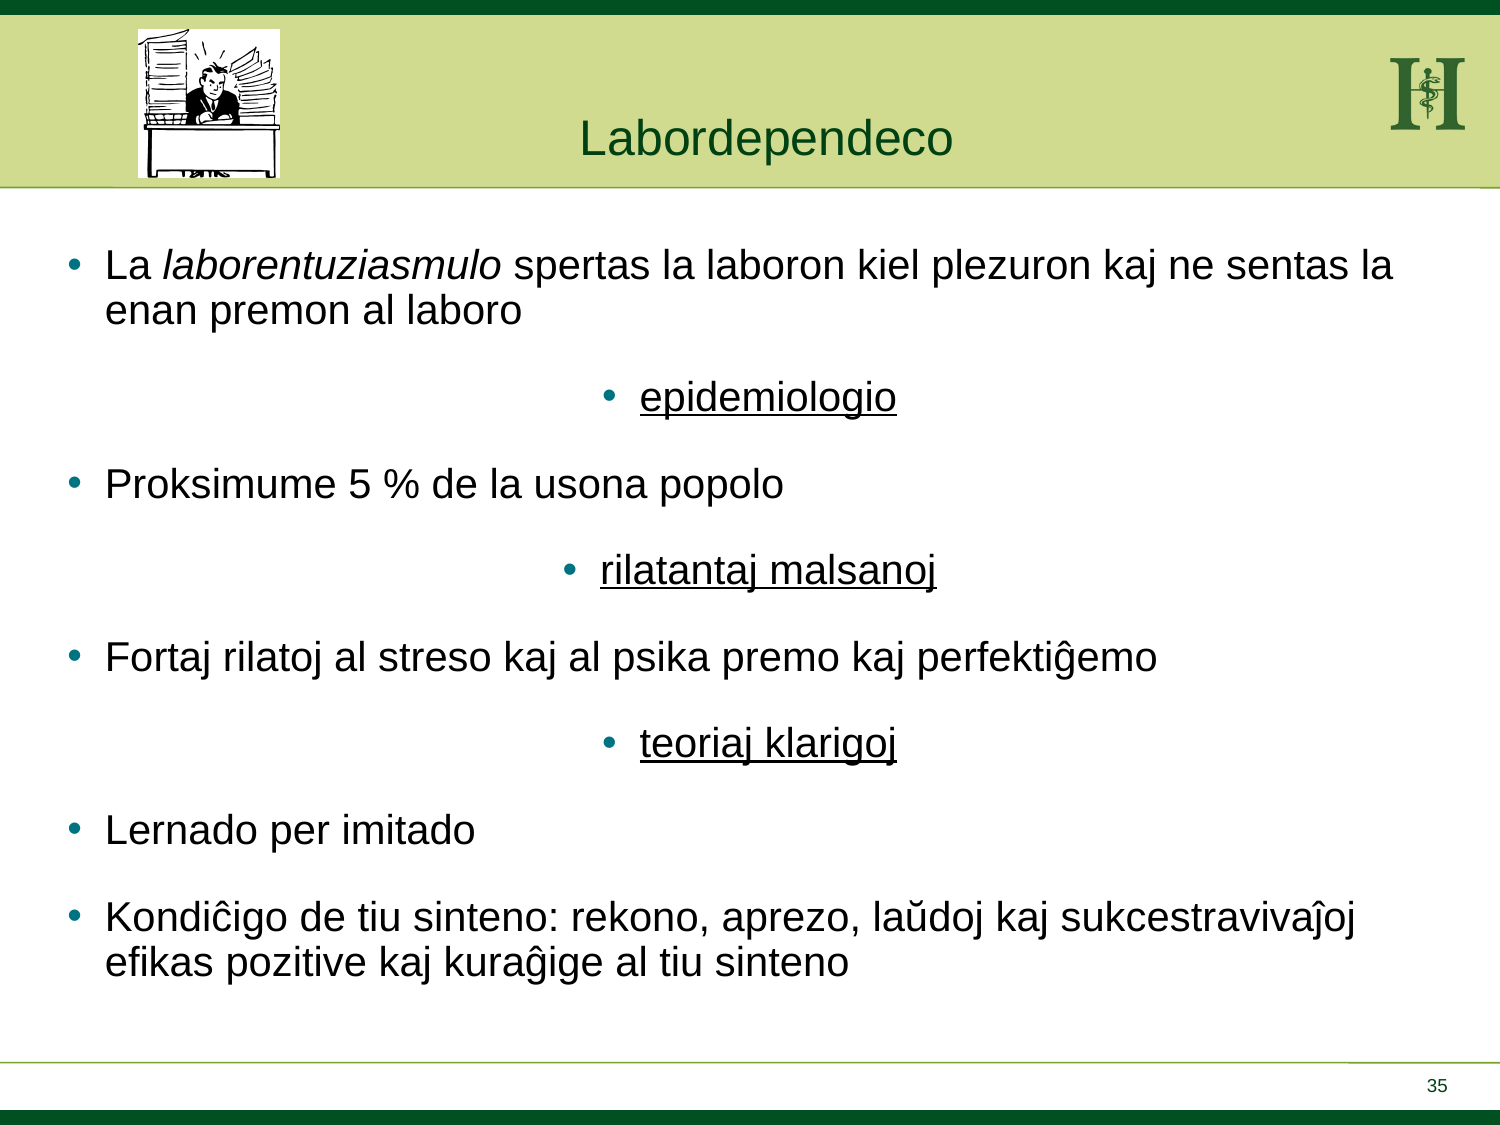

# Labordependeco
La laborentuziasmulo spertas la laboron kiel plezuron kaj ne sentas la enan premon al laboro
epidemiologio
Proksimume 5 % de la usona popolo
rilatantaj malsanoj
Fortaj rilatoj al streso kaj al psika premo kaj perfektiĝemo
teoriaj klarigoj
Lernado per imitado
Kondiĉigo de tiu sinteno: rekono, aprezo, laŭdoj kaj sukcestravivaĵoj efikas pozitive kaj kuraĝige al tiu sinteno